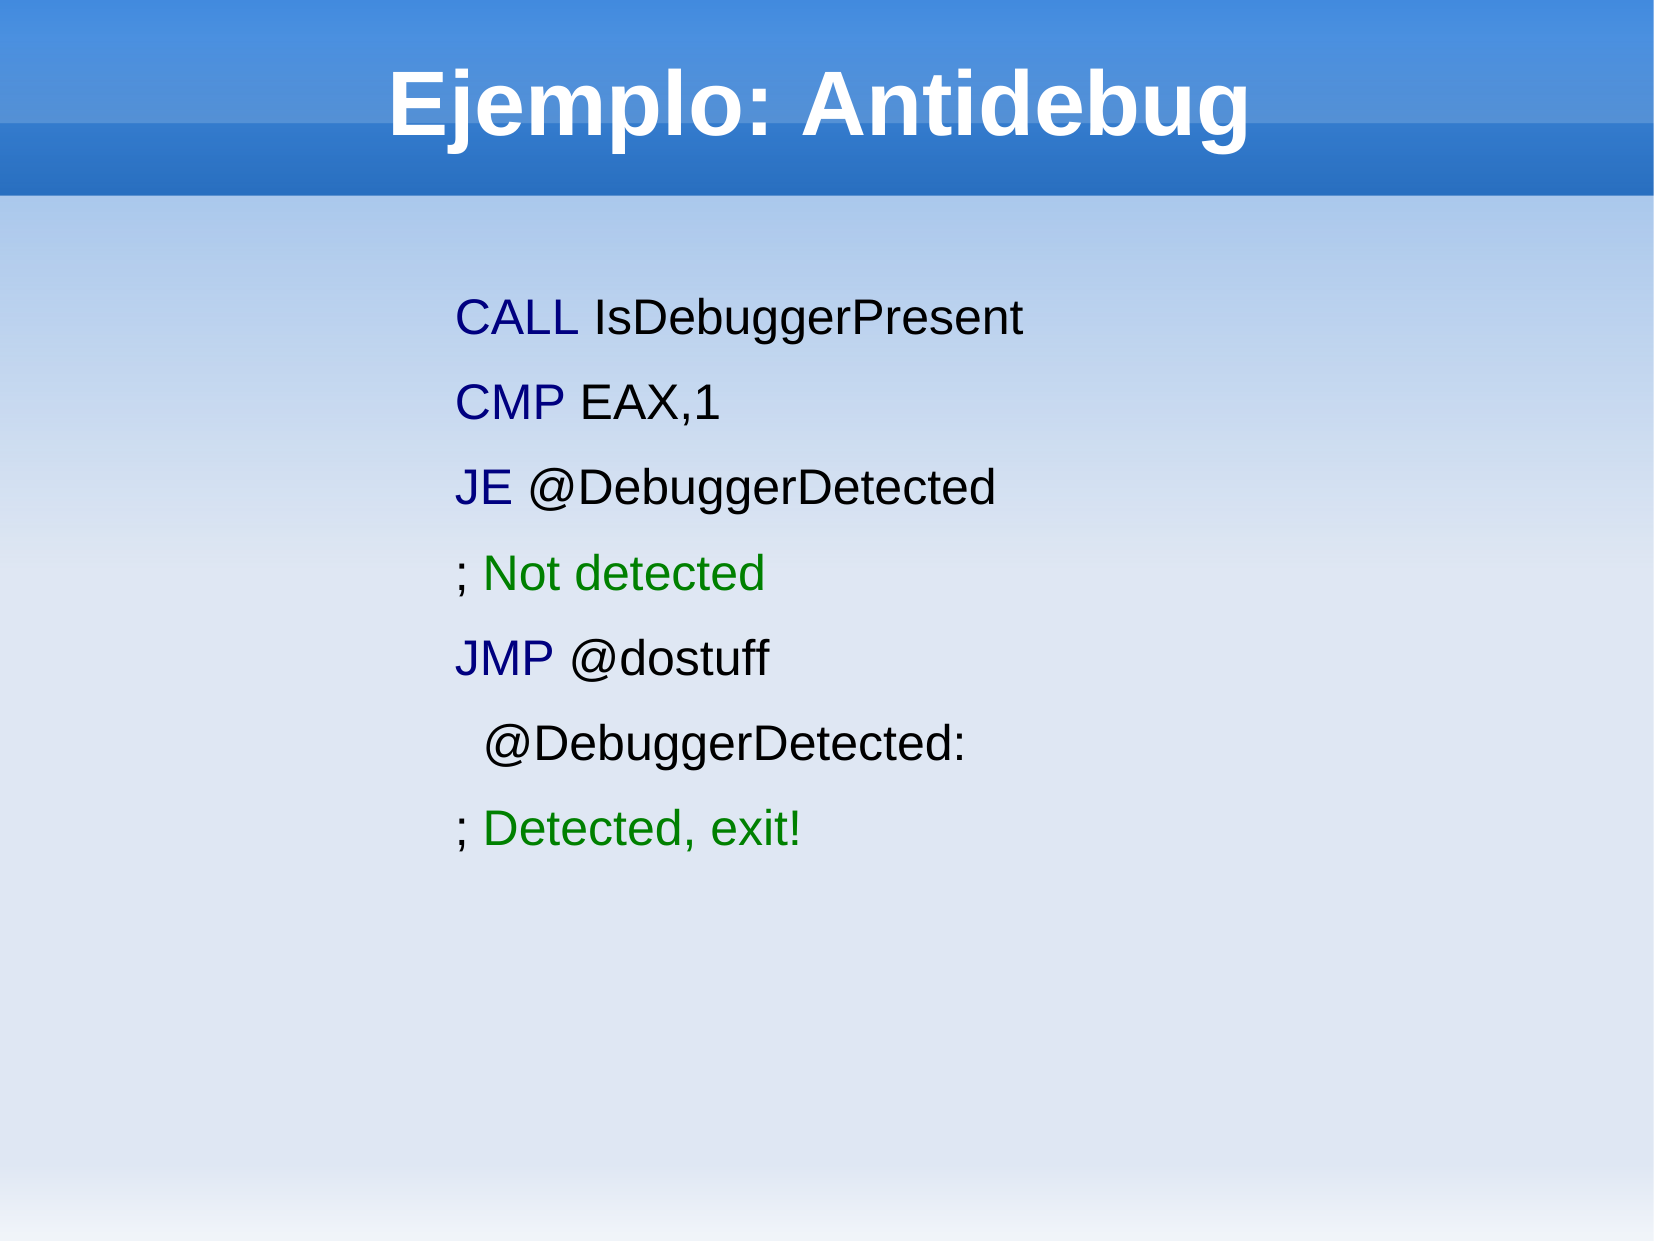

# Ejemplo: Antidebug
CALL IsDebuggerPresent
CMP EAX,1
JE @DebuggerDetected
; Not detected
JMP @dostuff
 @DebuggerDetected:
; Detected, exit!